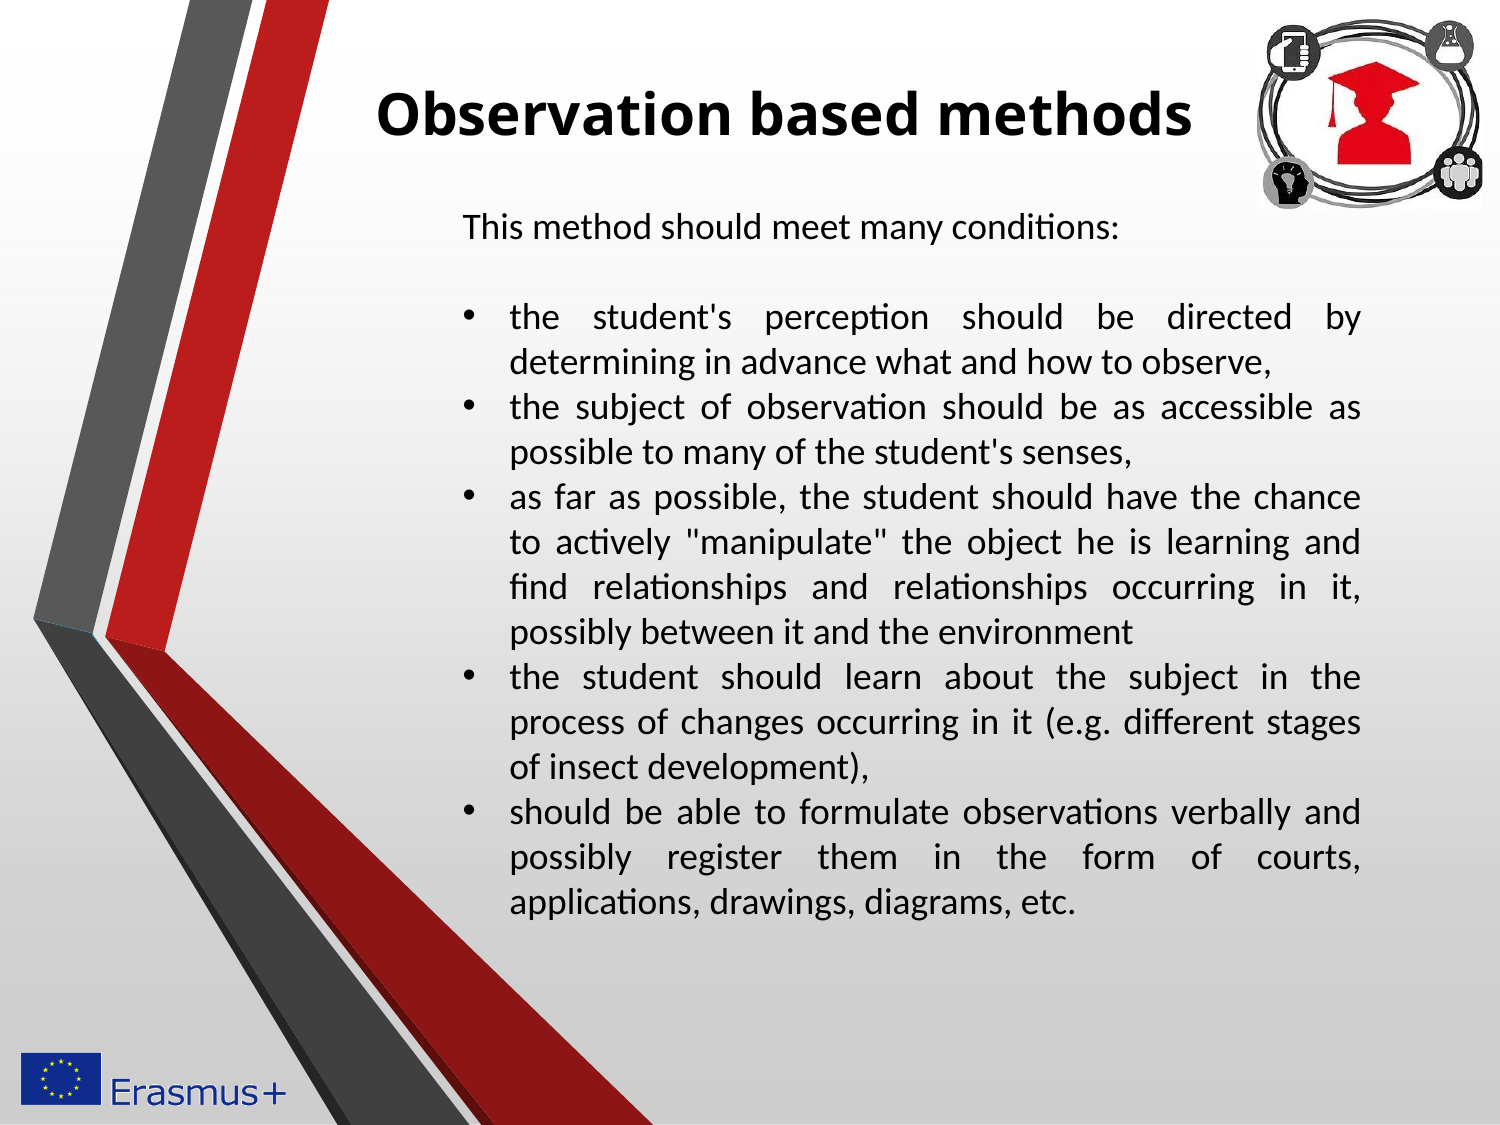

# Observation based methods
This method should meet many conditions:
the student's perception should be directed by determining in advance what and how to observe,
the subject of observation should be as accessible as possible to many of the student's senses,
as far as possible, the student should have the chance to actively "manipulate" the object he is learning and find relationships and relationships occurring in it, possibly between it and the environment
the student should learn about the subject in the process of changes occurring in it (e.g. different stages of insect development),
should be able to formulate observations verbally and possibly register them in the form of courts, applications, drawings, diagrams, etc.